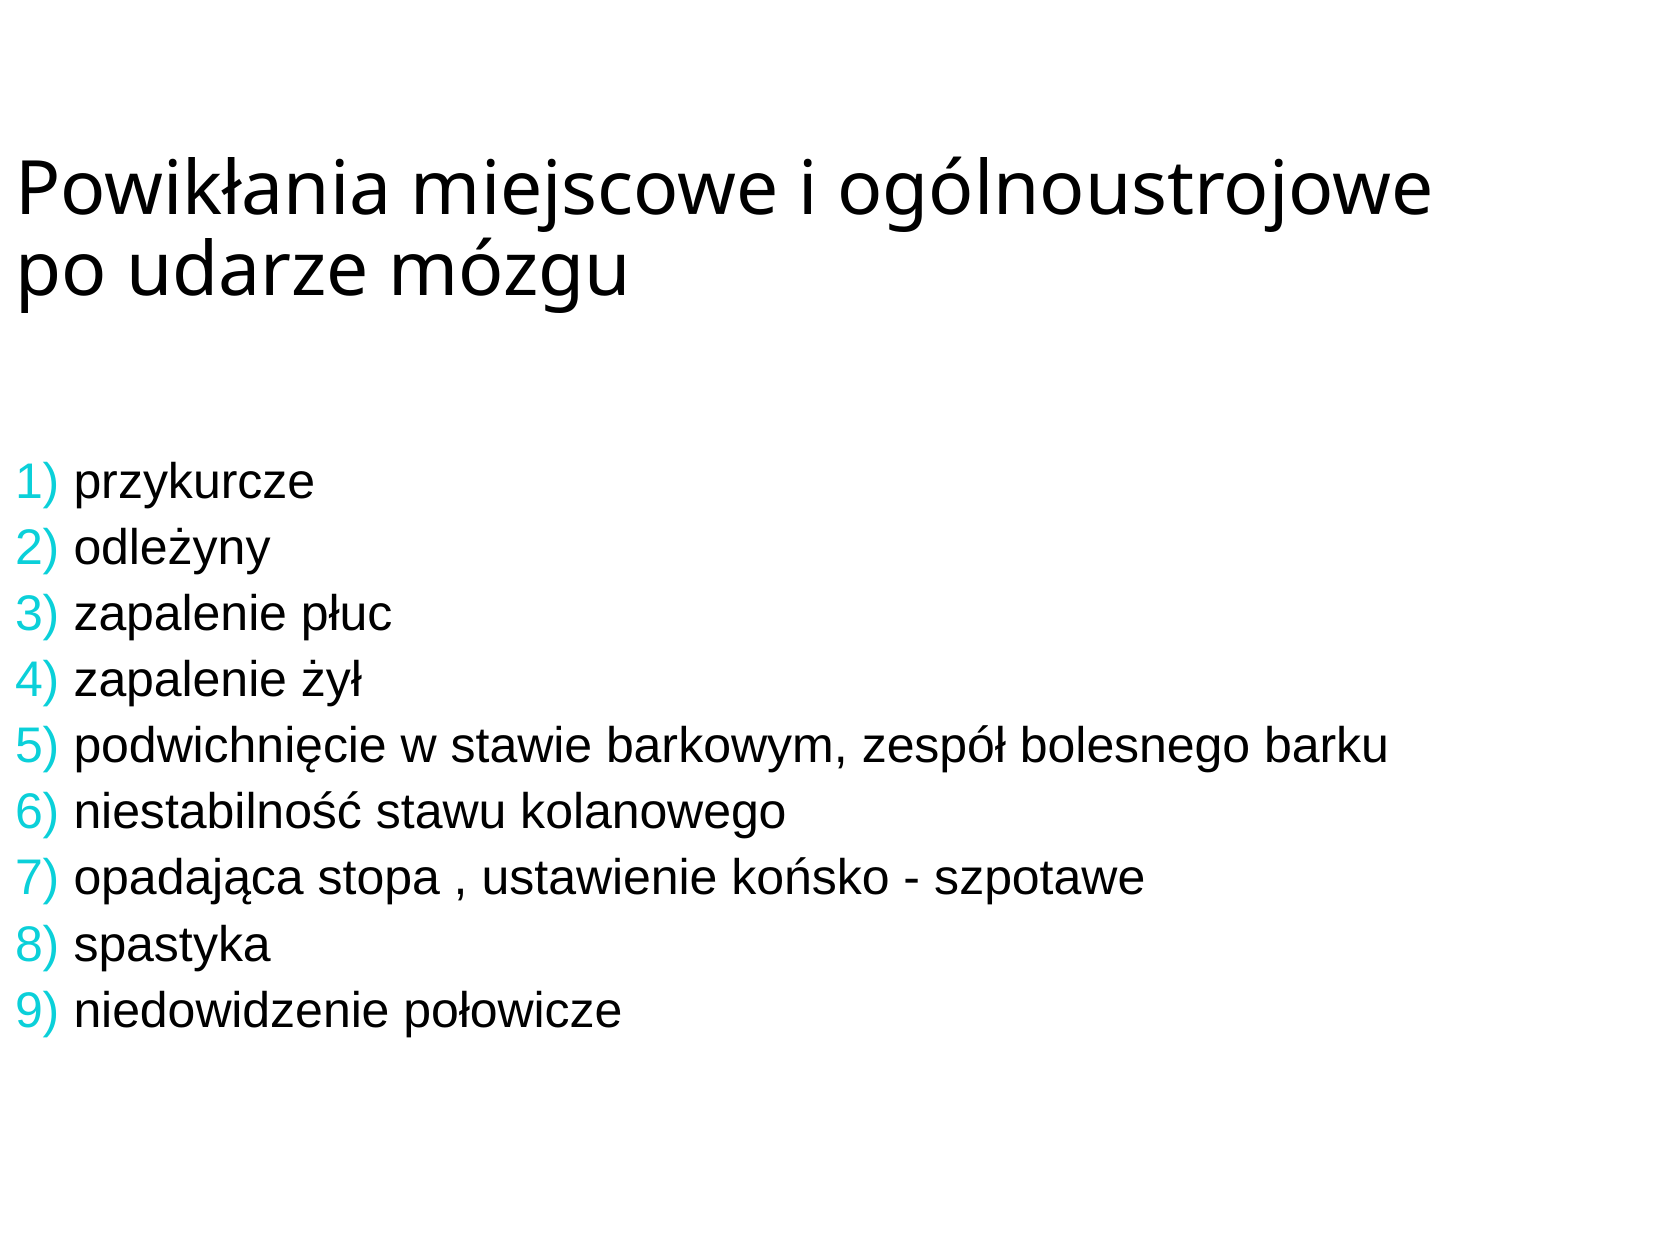

# Powikłania miejscowe i ogólnoustrojowe po udarze mózgu
 przykurcze
 odleżyny
 zapalenie płuc
 zapalenie żył
 podwichnięcie w stawie barkowym, zespół bolesnego barku
 niestabilność stawu kolanowego
 opadająca stopa , ustawienie końsko - szpotawe
 spastyka
 niedowidzenie połowicze